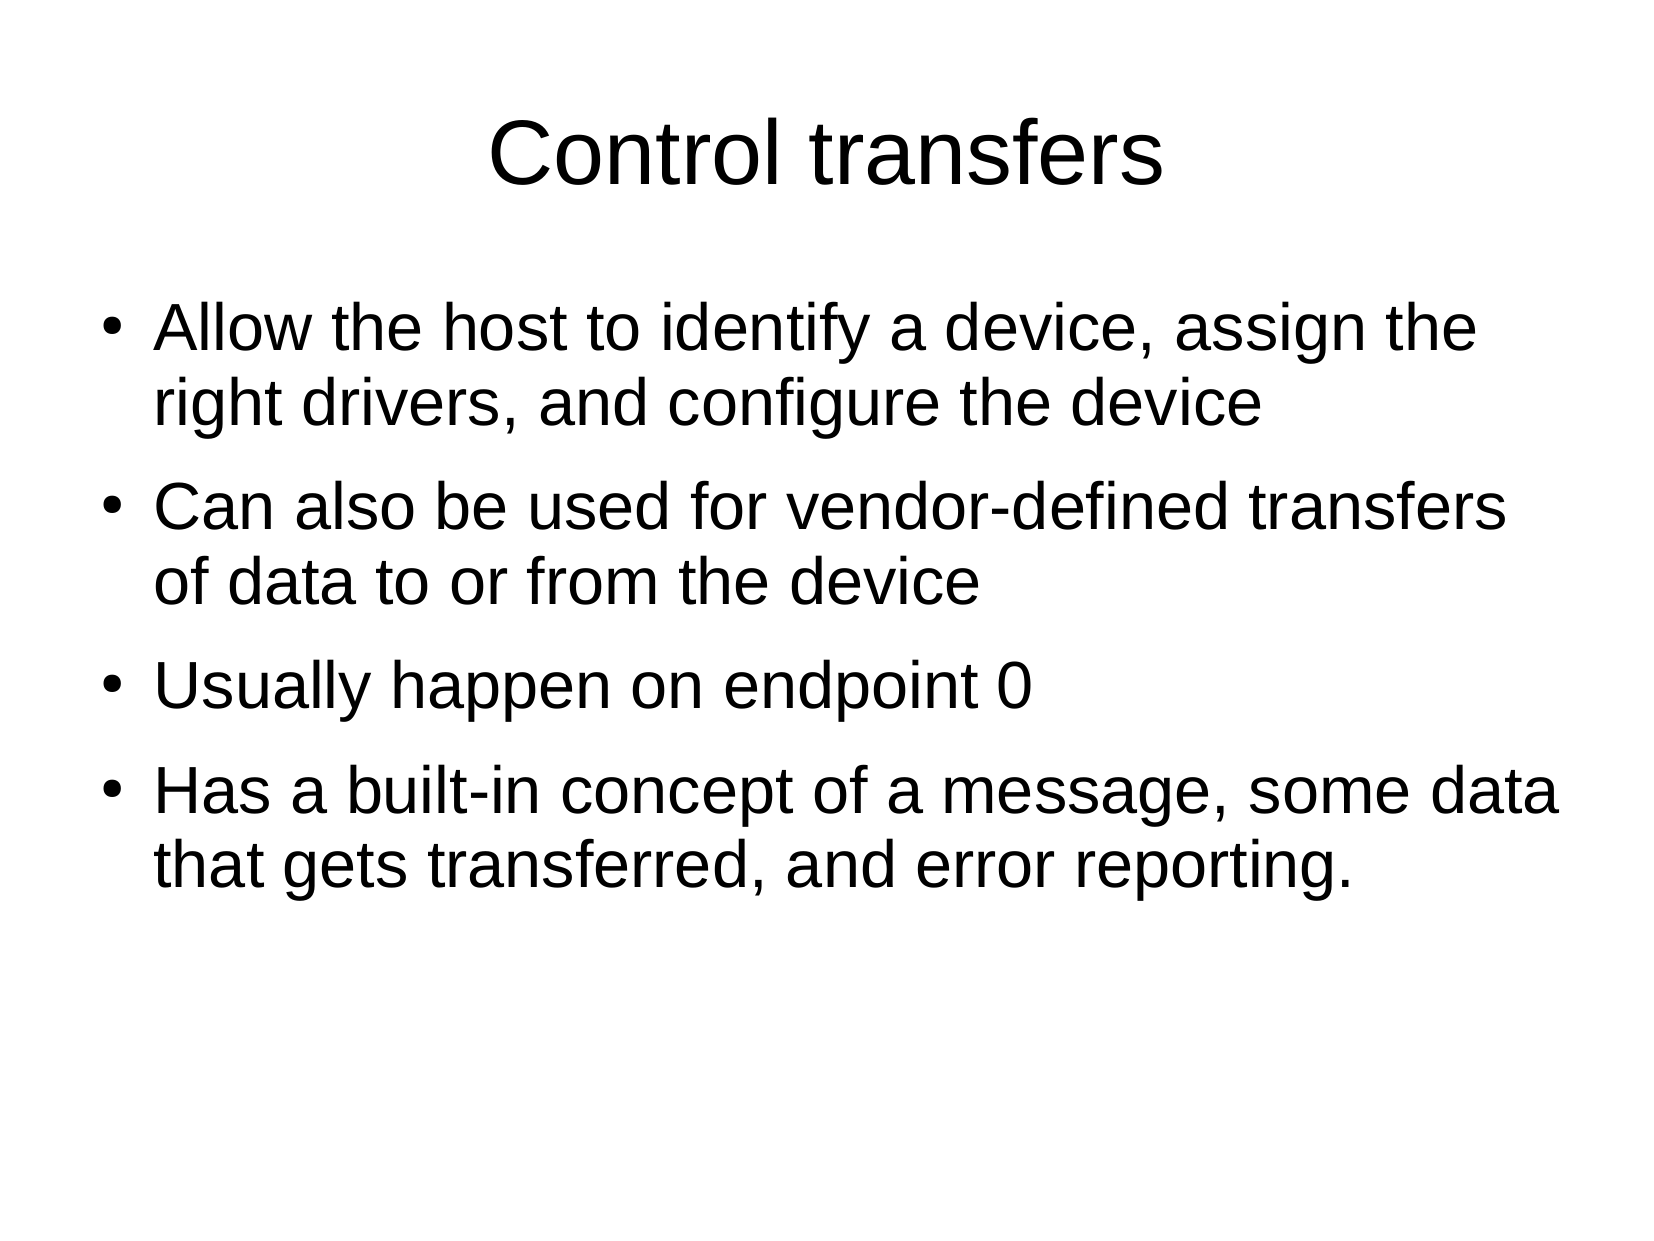

# Control transfers
Allow the host to identify a device, assign the right drivers, and configure the device
Can also be used for vendor-defined transfers of data to or from the device
Usually happen on endpoint 0
Has a built-in concept of a message, some data that gets transferred, and error reporting.